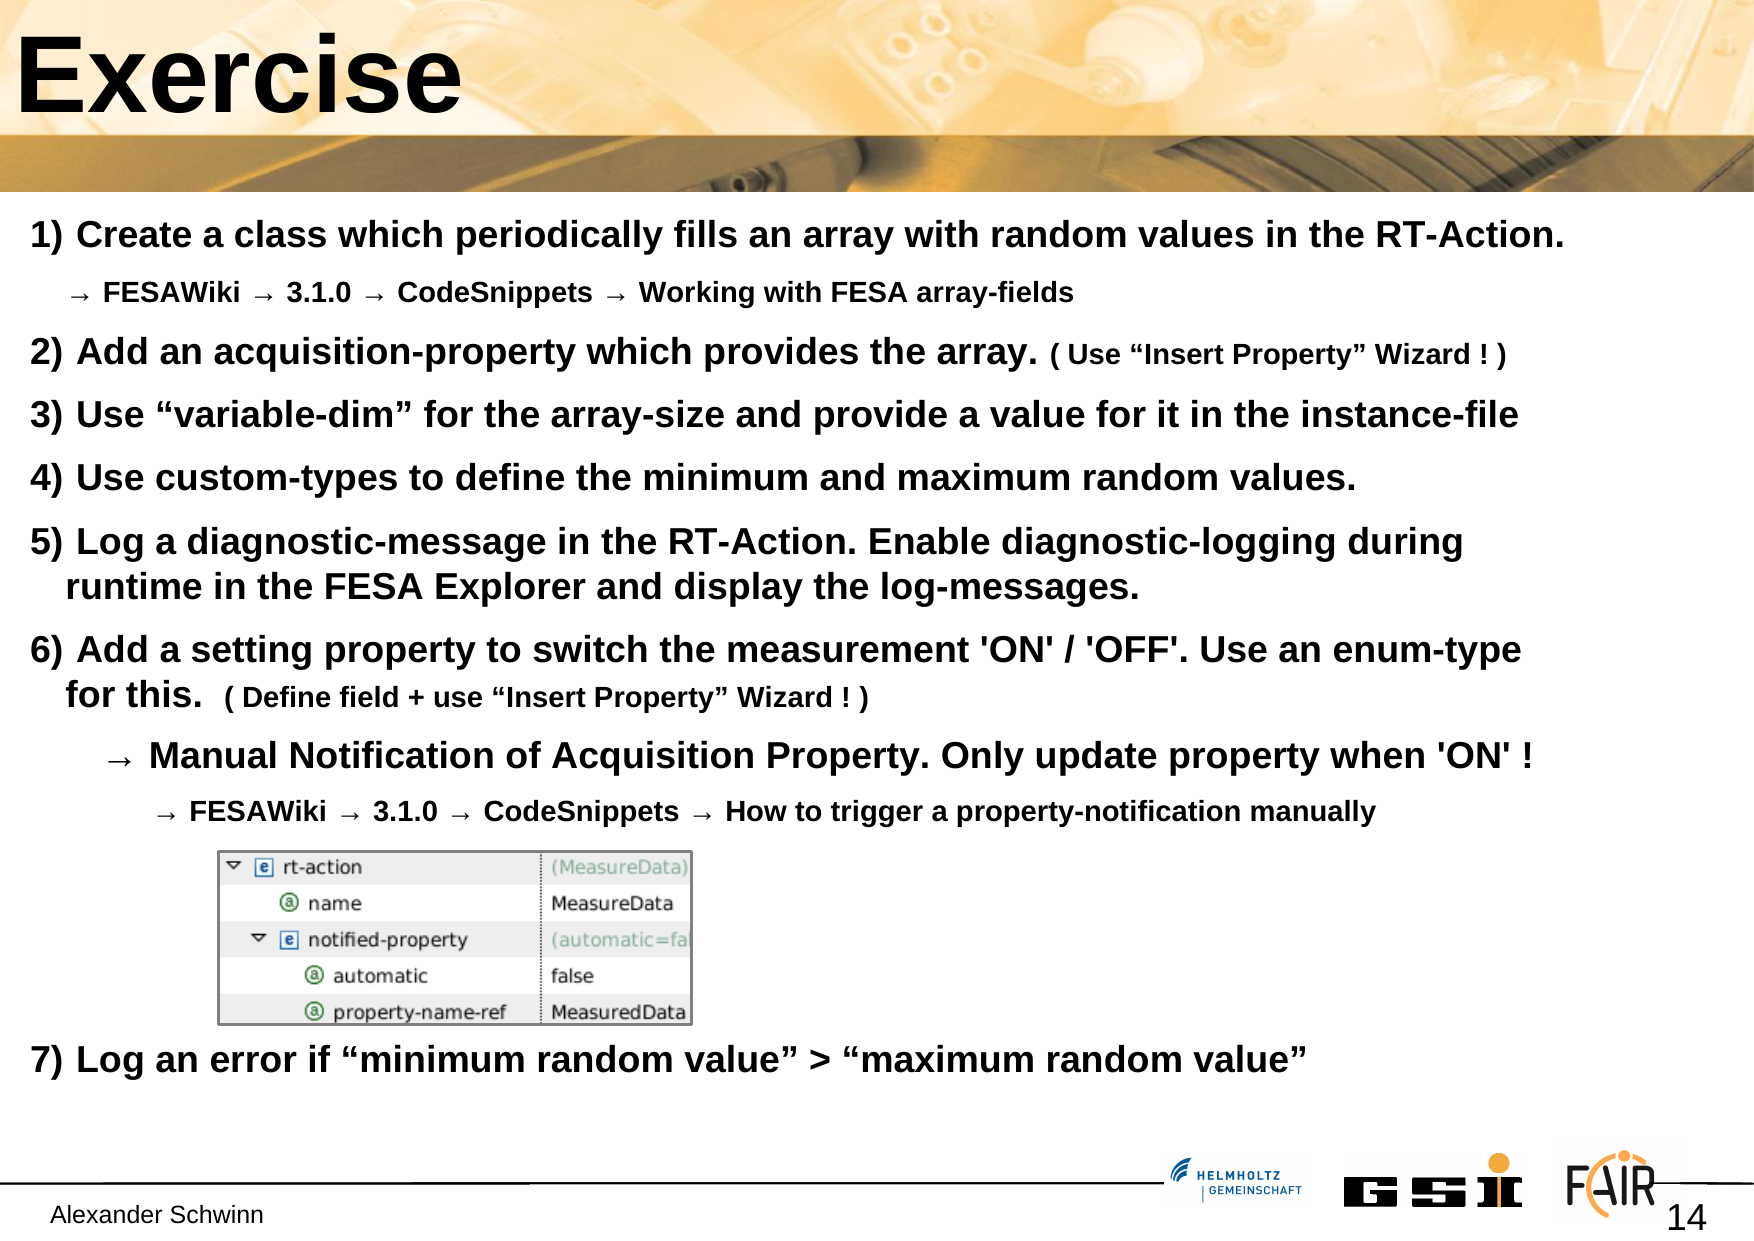

# Exercise
 Create a class which periodically fills an array with random values in the RT-Action.
→ FESAWiki → 3.1.0 → CodeSnippets → Working with FESA array-fields
 Add an acquisition-property which provides the array. ( Use “Insert Property” Wizard ! )
 Use “variable-dim” for the array-size and provide a value for it in the instance-file
 Use custom-types to define the minimum and maximum random values.
 Log a diagnostic-message in the RT-Action. Enable diagnostic-logging during runtime in the FESA Explorer and display the log-messages.
 Add a setting property to switch the measurement 'ON' / 'OFF'. Use an enum-type for this. ( Define field + use “Insert Property” Wizard ! )
→ Manual Notification of Acquisition Property. Only update property when 'ON' !
→ FESAWiki → 3.1.0 → CodeSnippets → How to trigger a property-notification manually
 Log an error if “minimum random value” > “maximum random value”
14